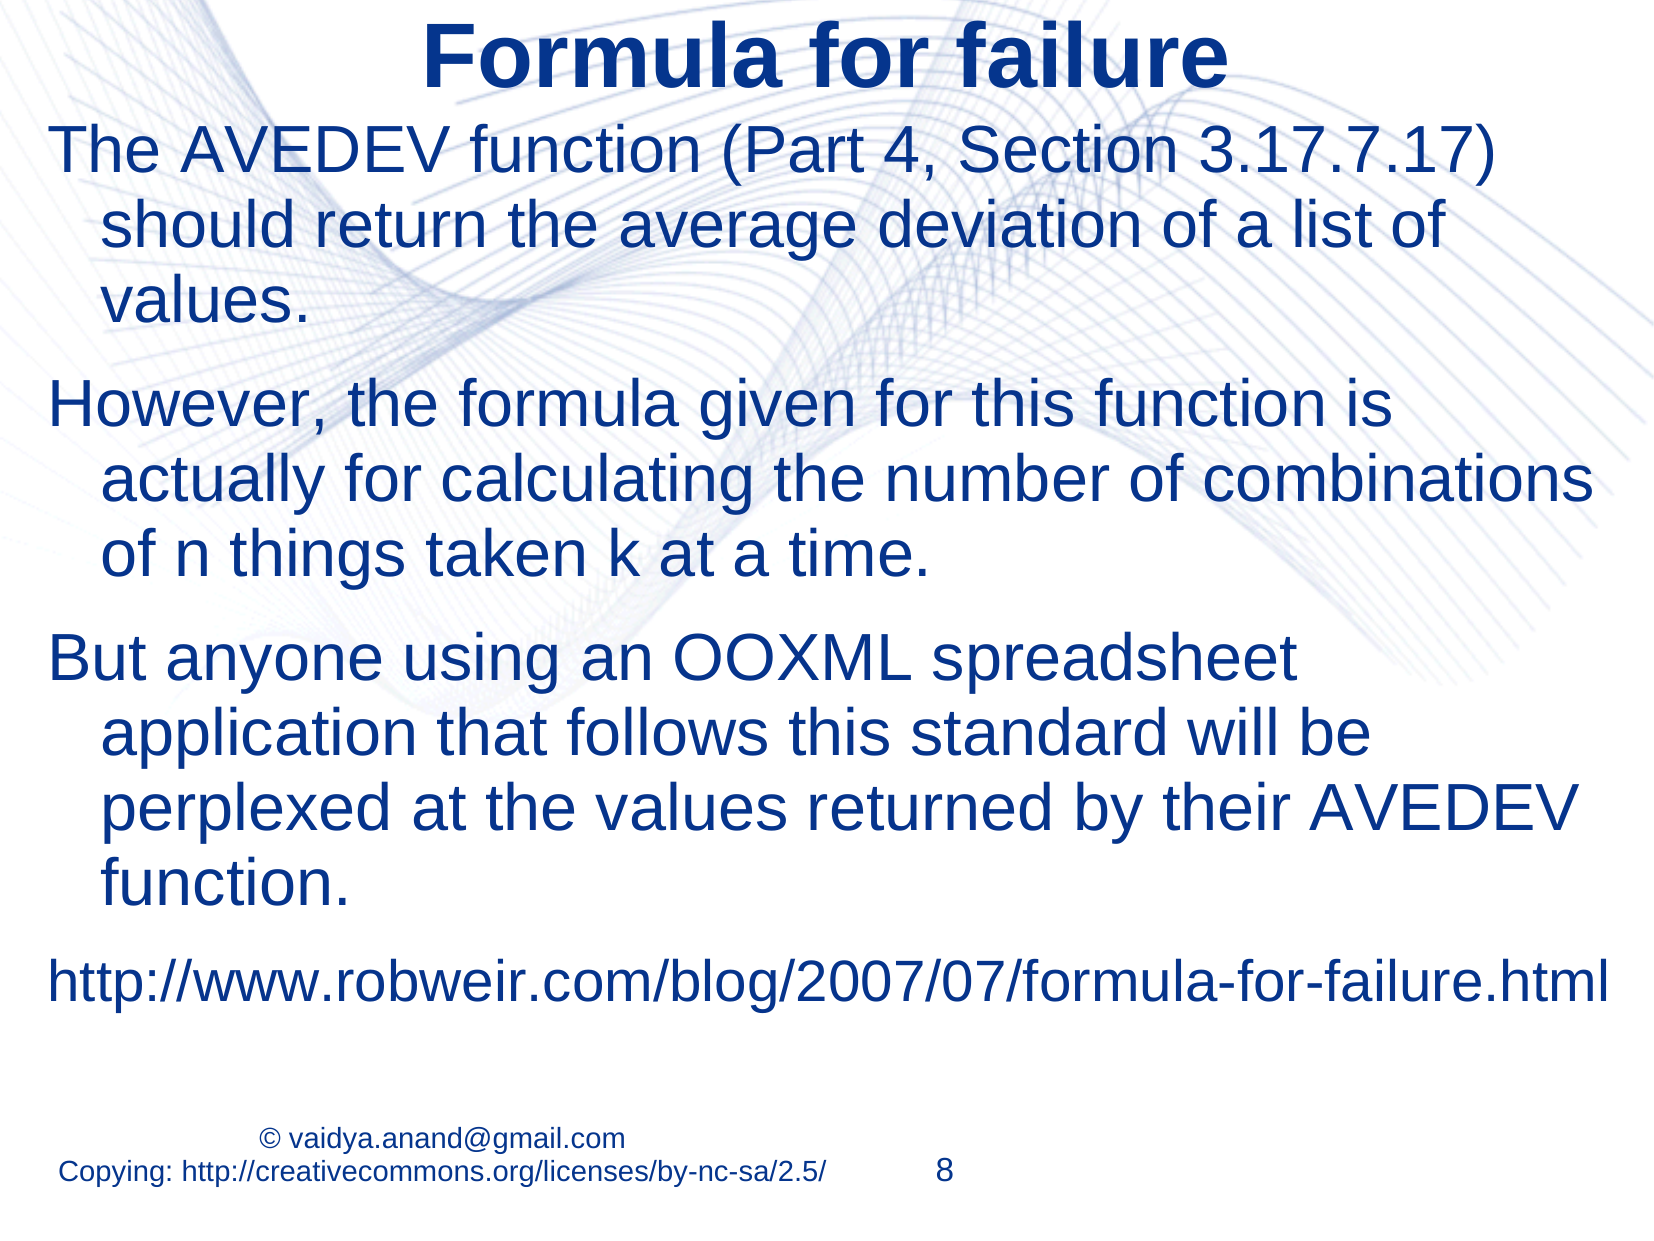

# Formula for failure
The AVEDEV function (Part 4, Section 3.17.7.17) should return the average deviation of a list of values.
However, the formula given for this function is actually for calculating the number of combinations of n things taken k at a time.
But anyone using an OOXML spreadsheet application that follows this standard will be perplexed at the values returned by their AVEDEV function.
http://www.robweir.com/blog/2007/07/formula-for-failure.html
http://www.broffice.org
8